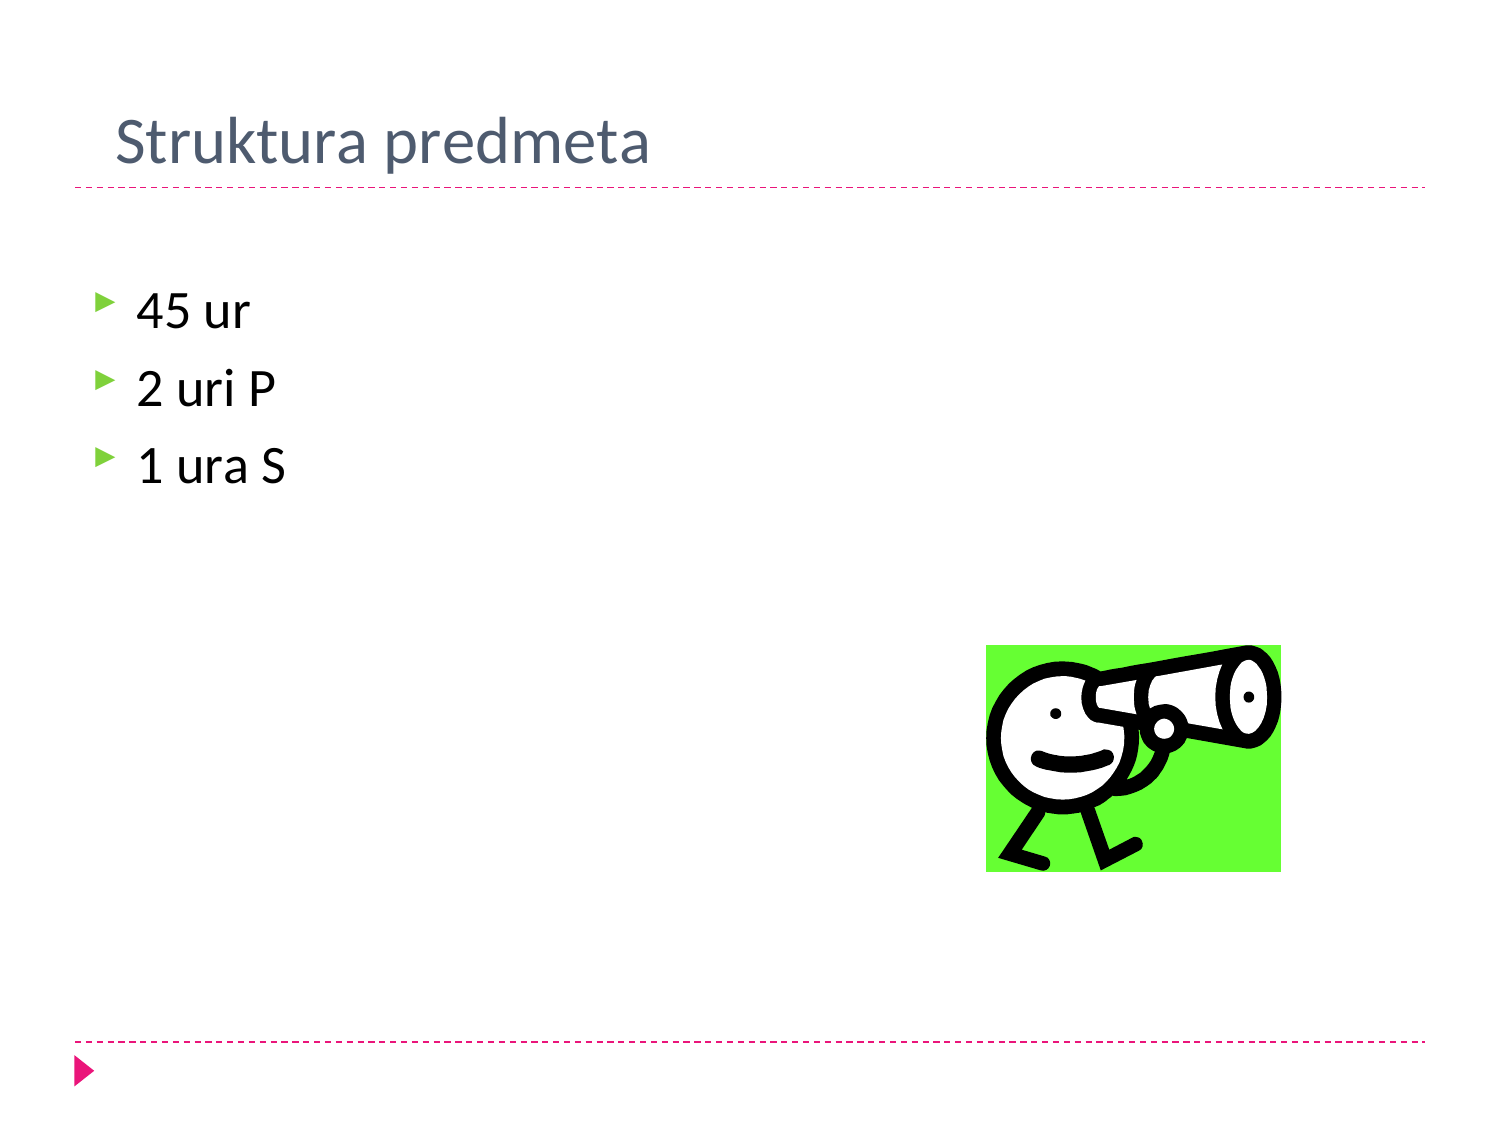

# Struktura predmeta
45 ur
2 uri P
1 ura S